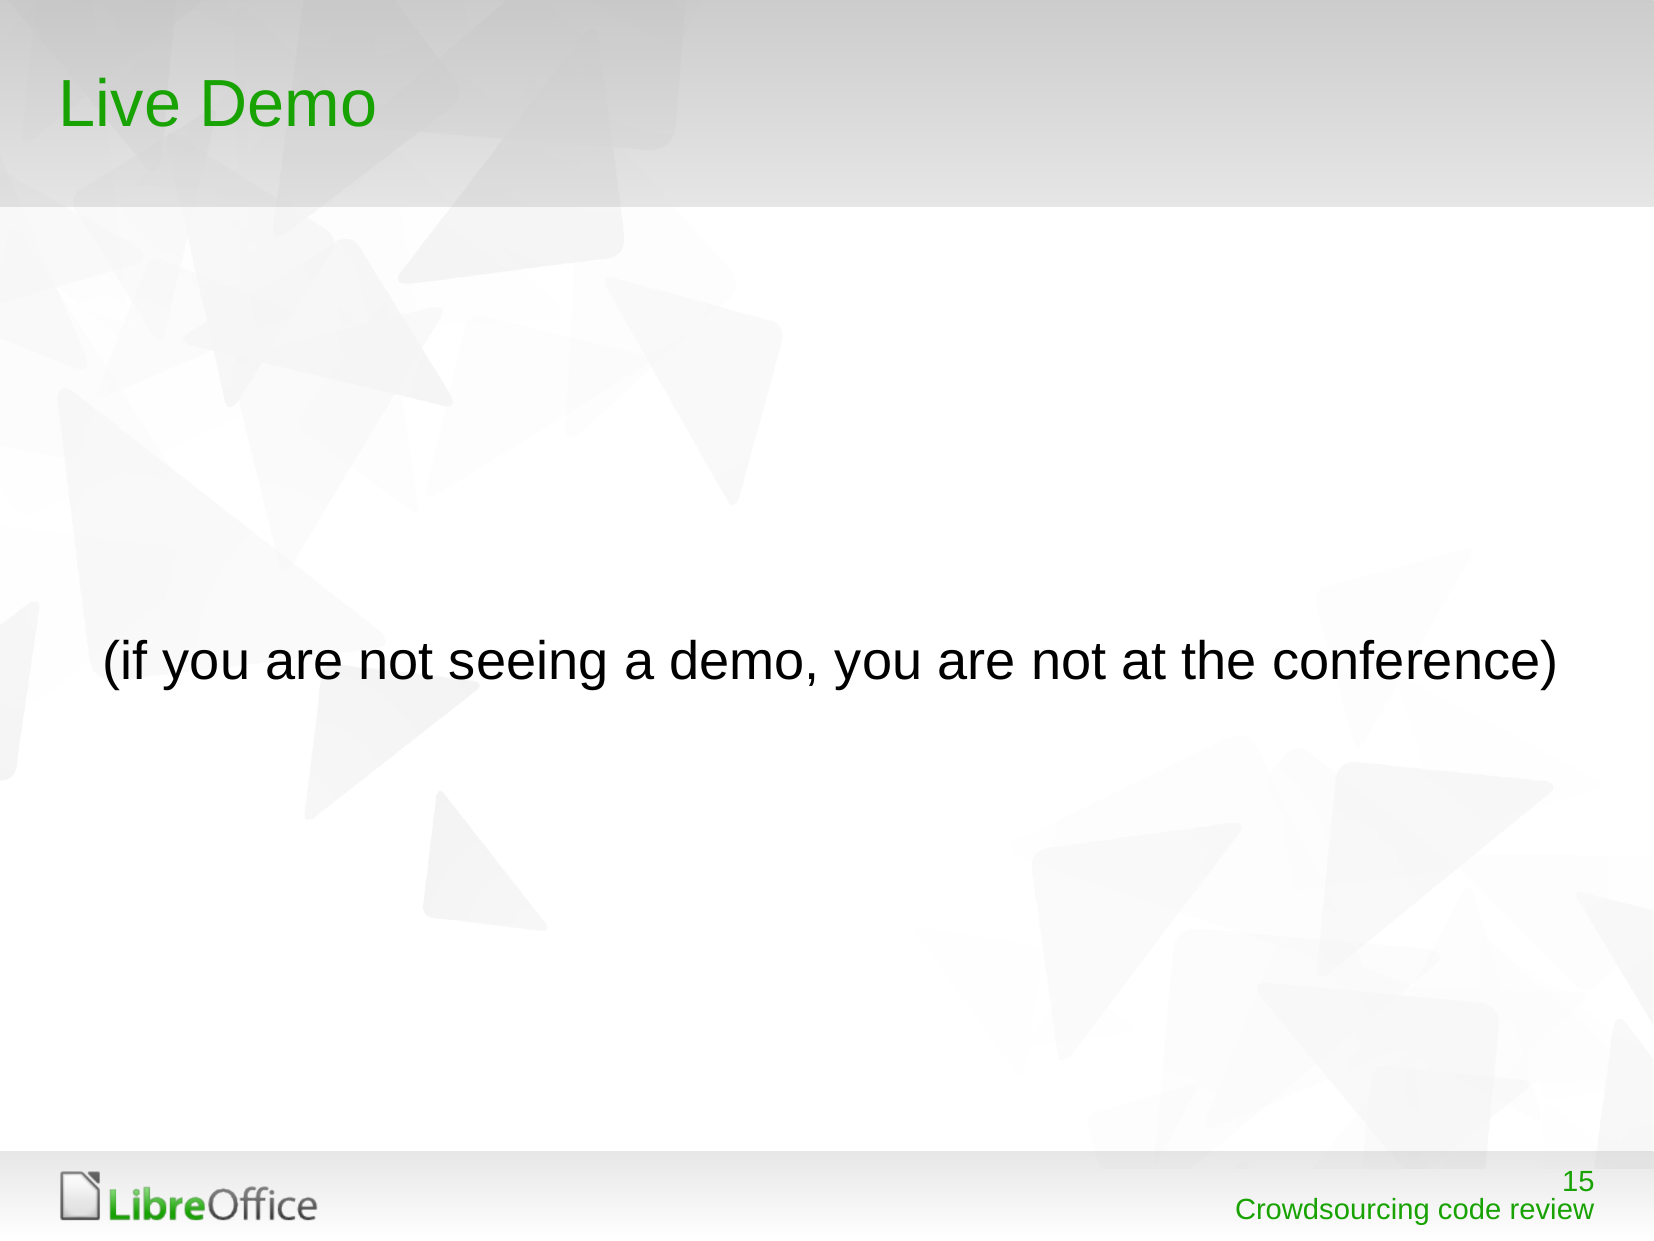

# Live Demo
(if you are not seeing a demo, you are not at the conference)
15
Crowdsourcing code review